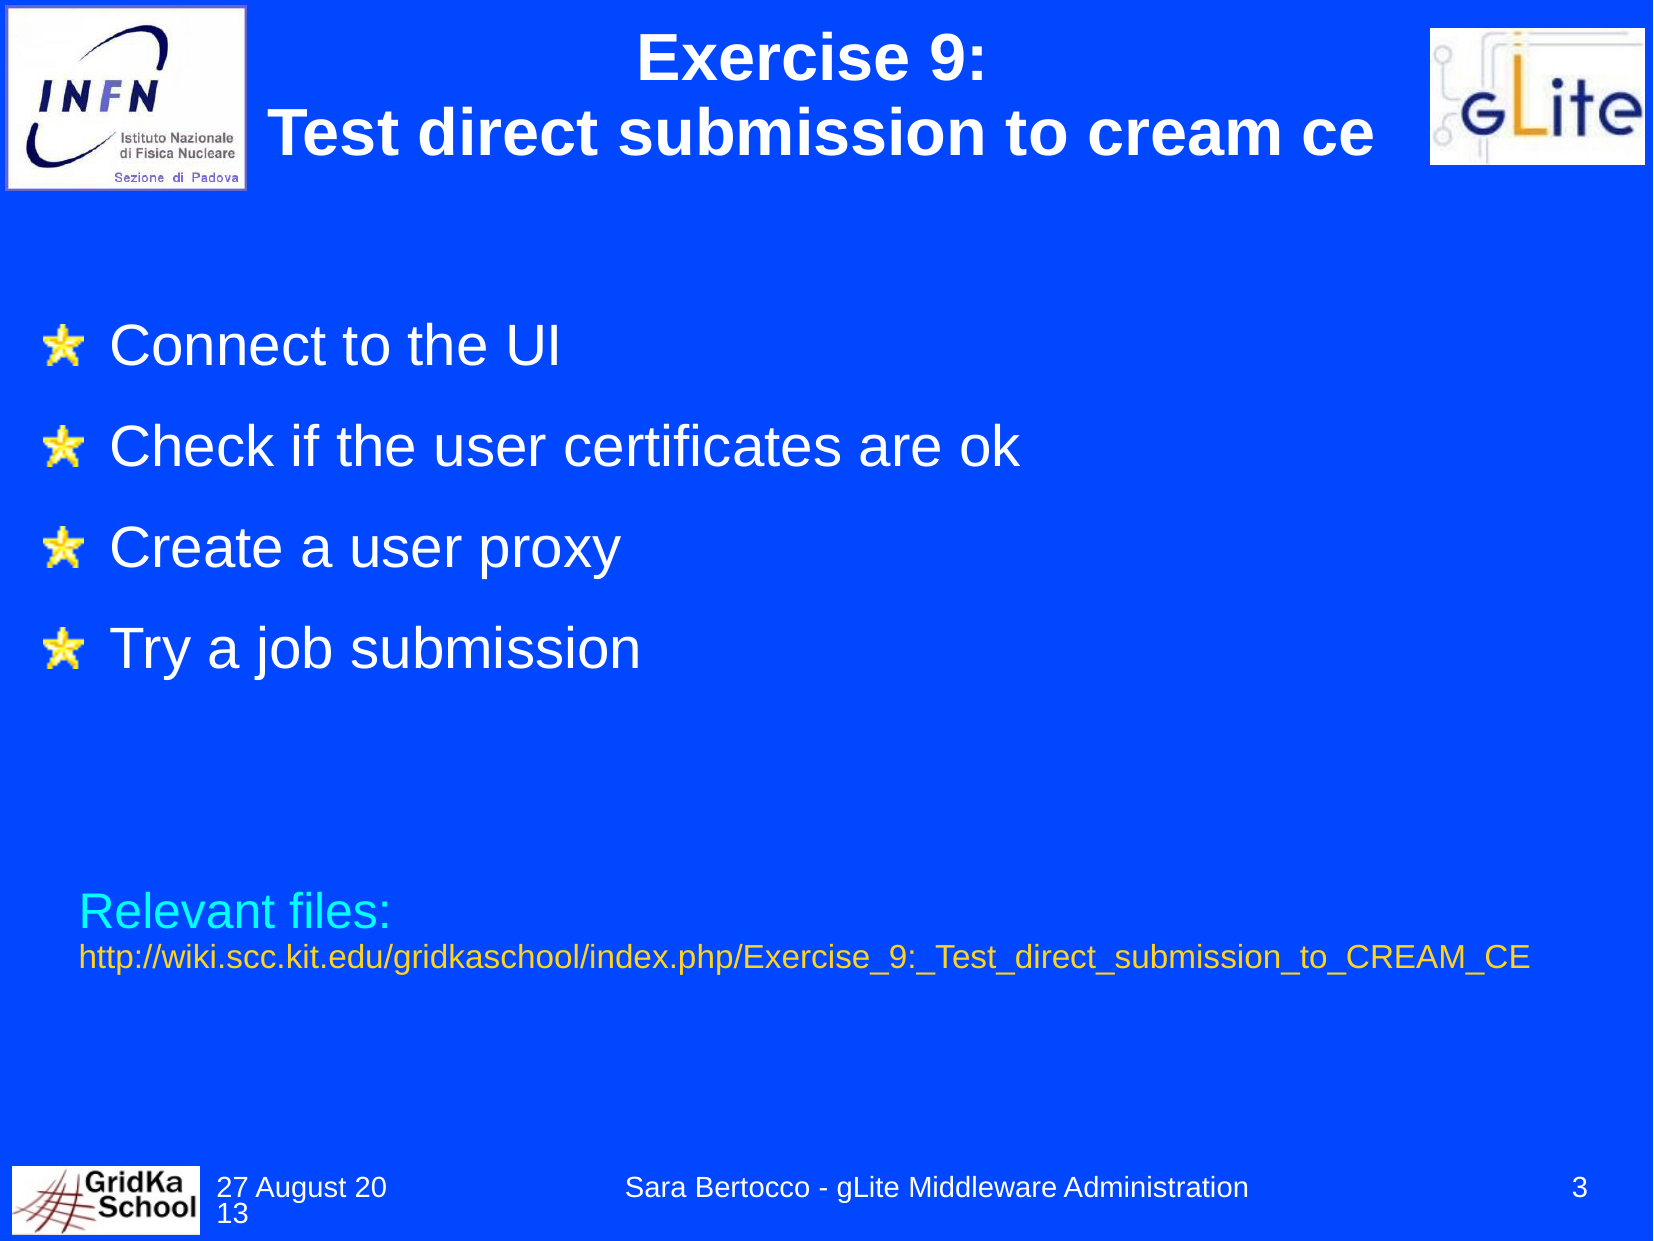

# Exercise 9: Test direct submission to cream ce
Connect to the UI
Check if the user certificates are ok
Create a user proxy
Try a job submission
Relevant files:
http://wiki.scc.kit.edu/gridkaschool/index.php/Exercise_9:_Test_direct_submission_to_CREAM_CE
27 August 2013
Sara Bertocco - gLite Middleware Administration
3